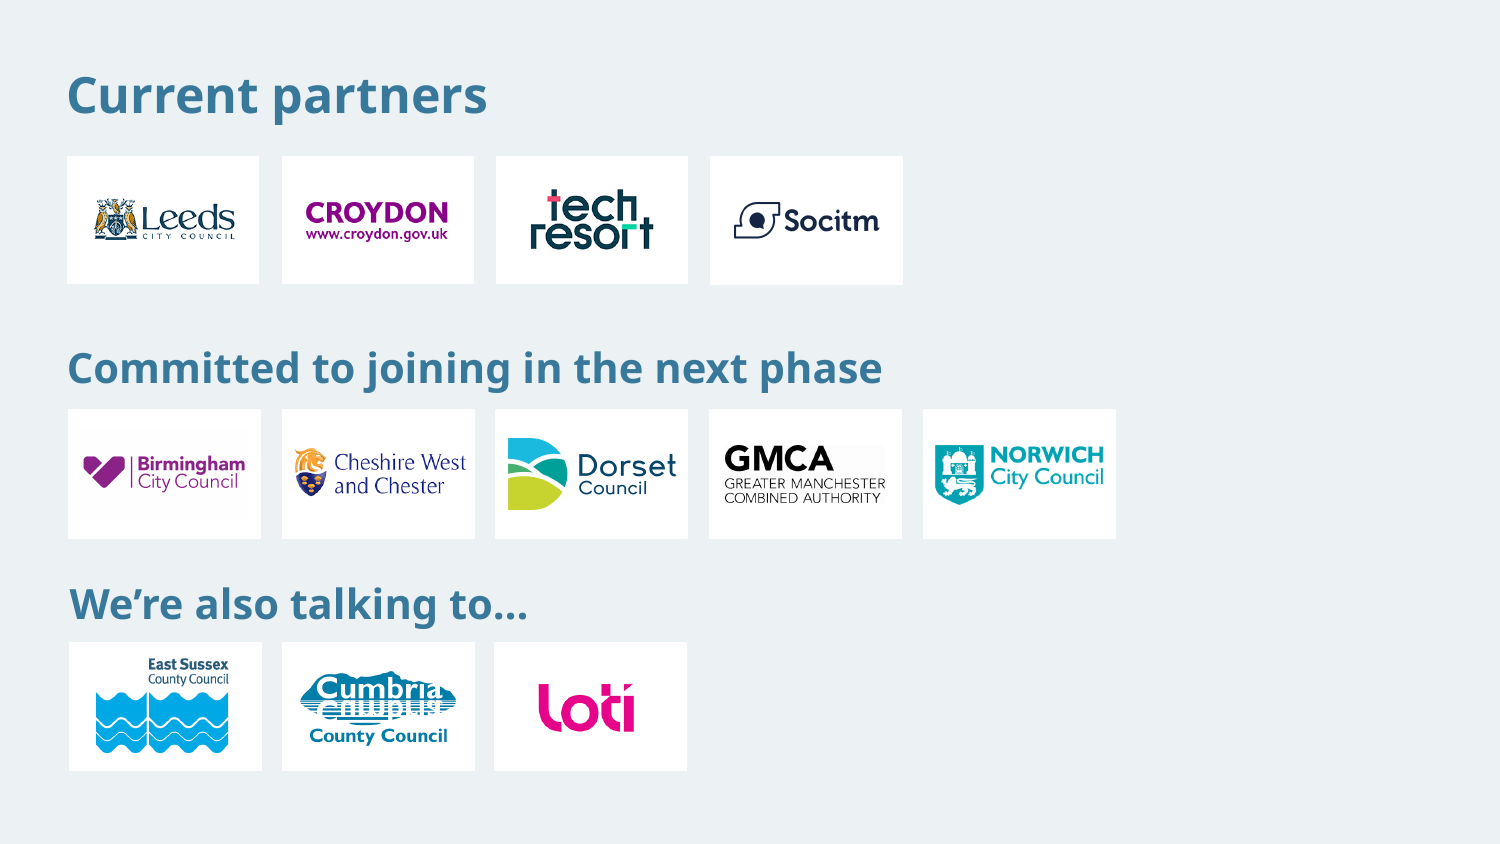

# Current partners
Committed to joining in the next phase
We’re also talking to…